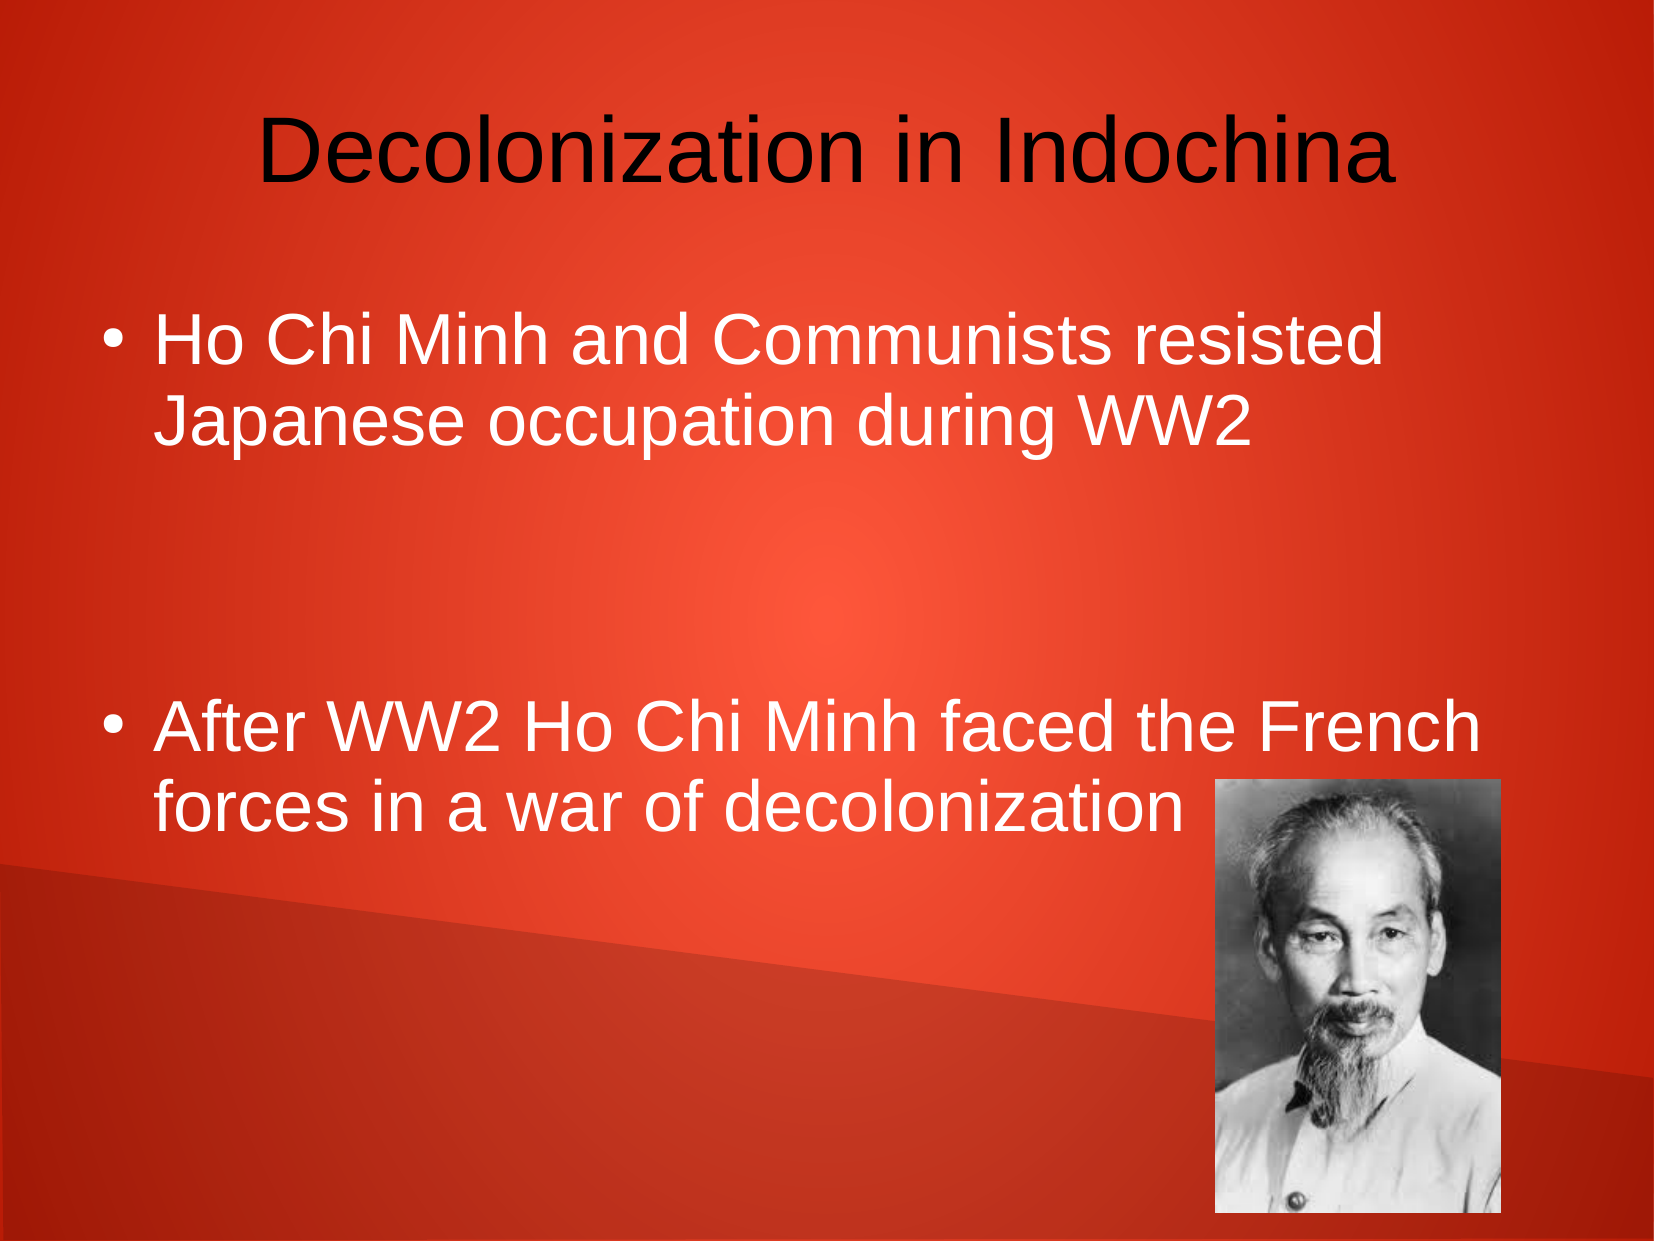

# Decolonization in Indochina
Ho Chi Minh and Communists resisted Japanese occupation during WW2
After WW2 Ho Chi Minh faced the French forces in a war of decolonization